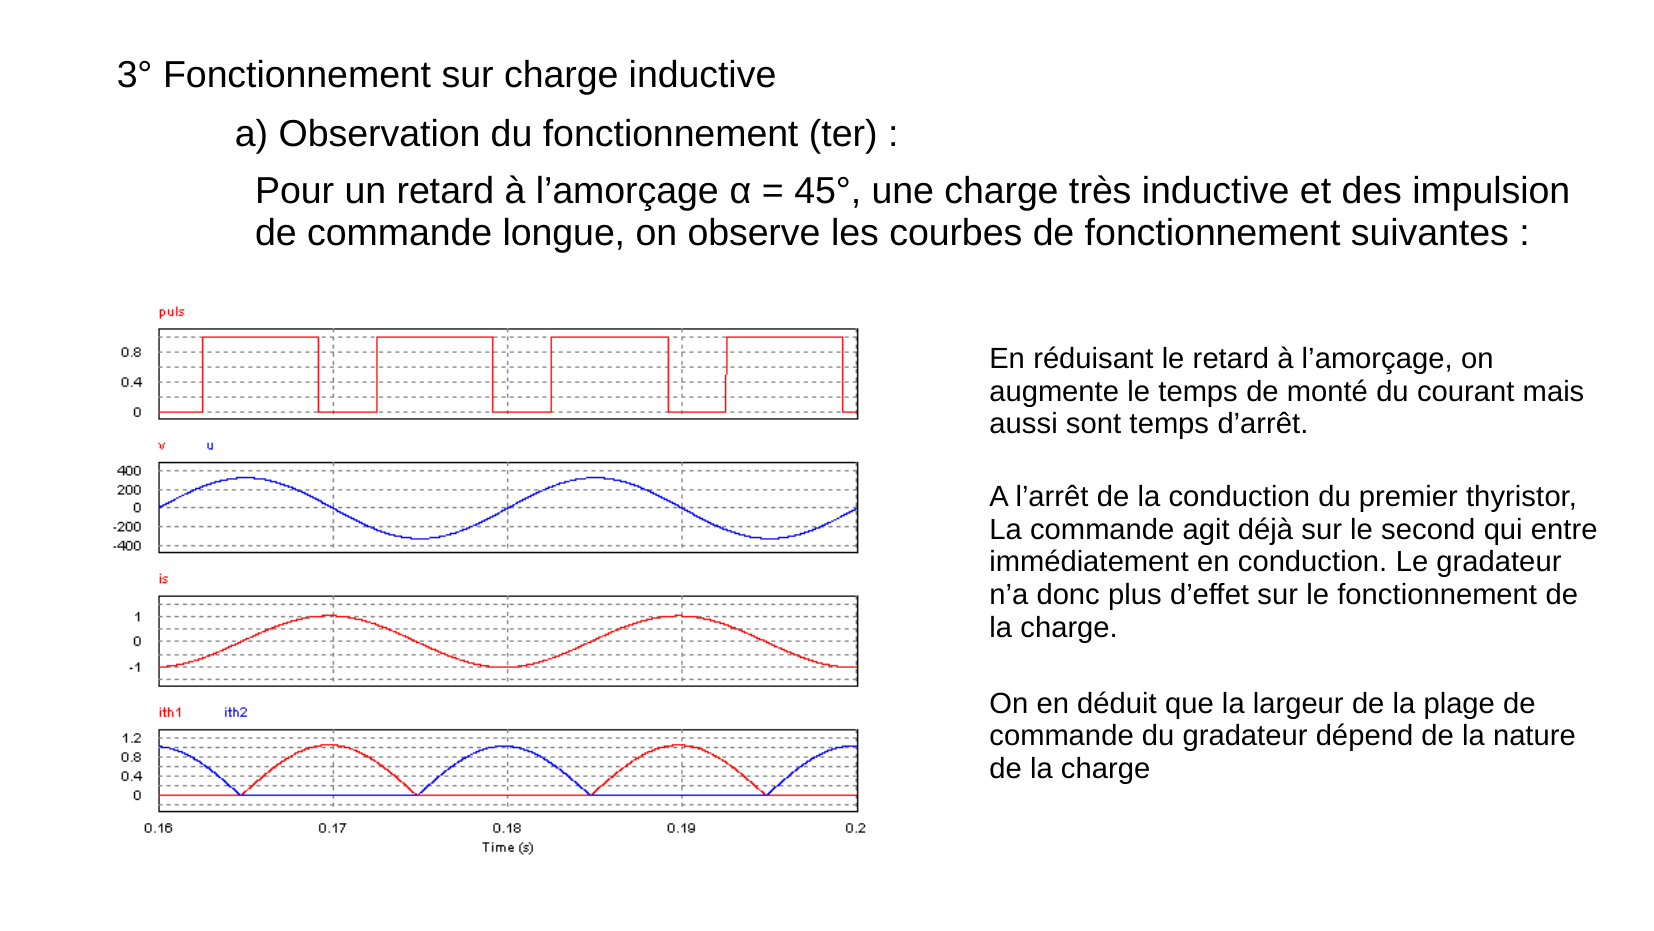

3° Fonctionnement sur charge inductive
a) Observation du fonctionnement (ter) :
Pour un retard à l’amorçage α = 45°, une charge très inductive et des impulsion
de commande longue, on observe les courbes de fonctionnement suivantes :
En réduisant le retard à l’amorçage, on augmente le temps de monté du courant mais aussi sont temps d’arrêt.
A l’arrêt de la conduction du premier thyristor, La commande agit déjà sur le second qui entre immédiatement en conduction. Le gradateur n’a donc plus d’effet sur le fonctionnement de la charge.
On en déduit que la largeur de la plage de commande du gradateur dépend de la nature de la charge